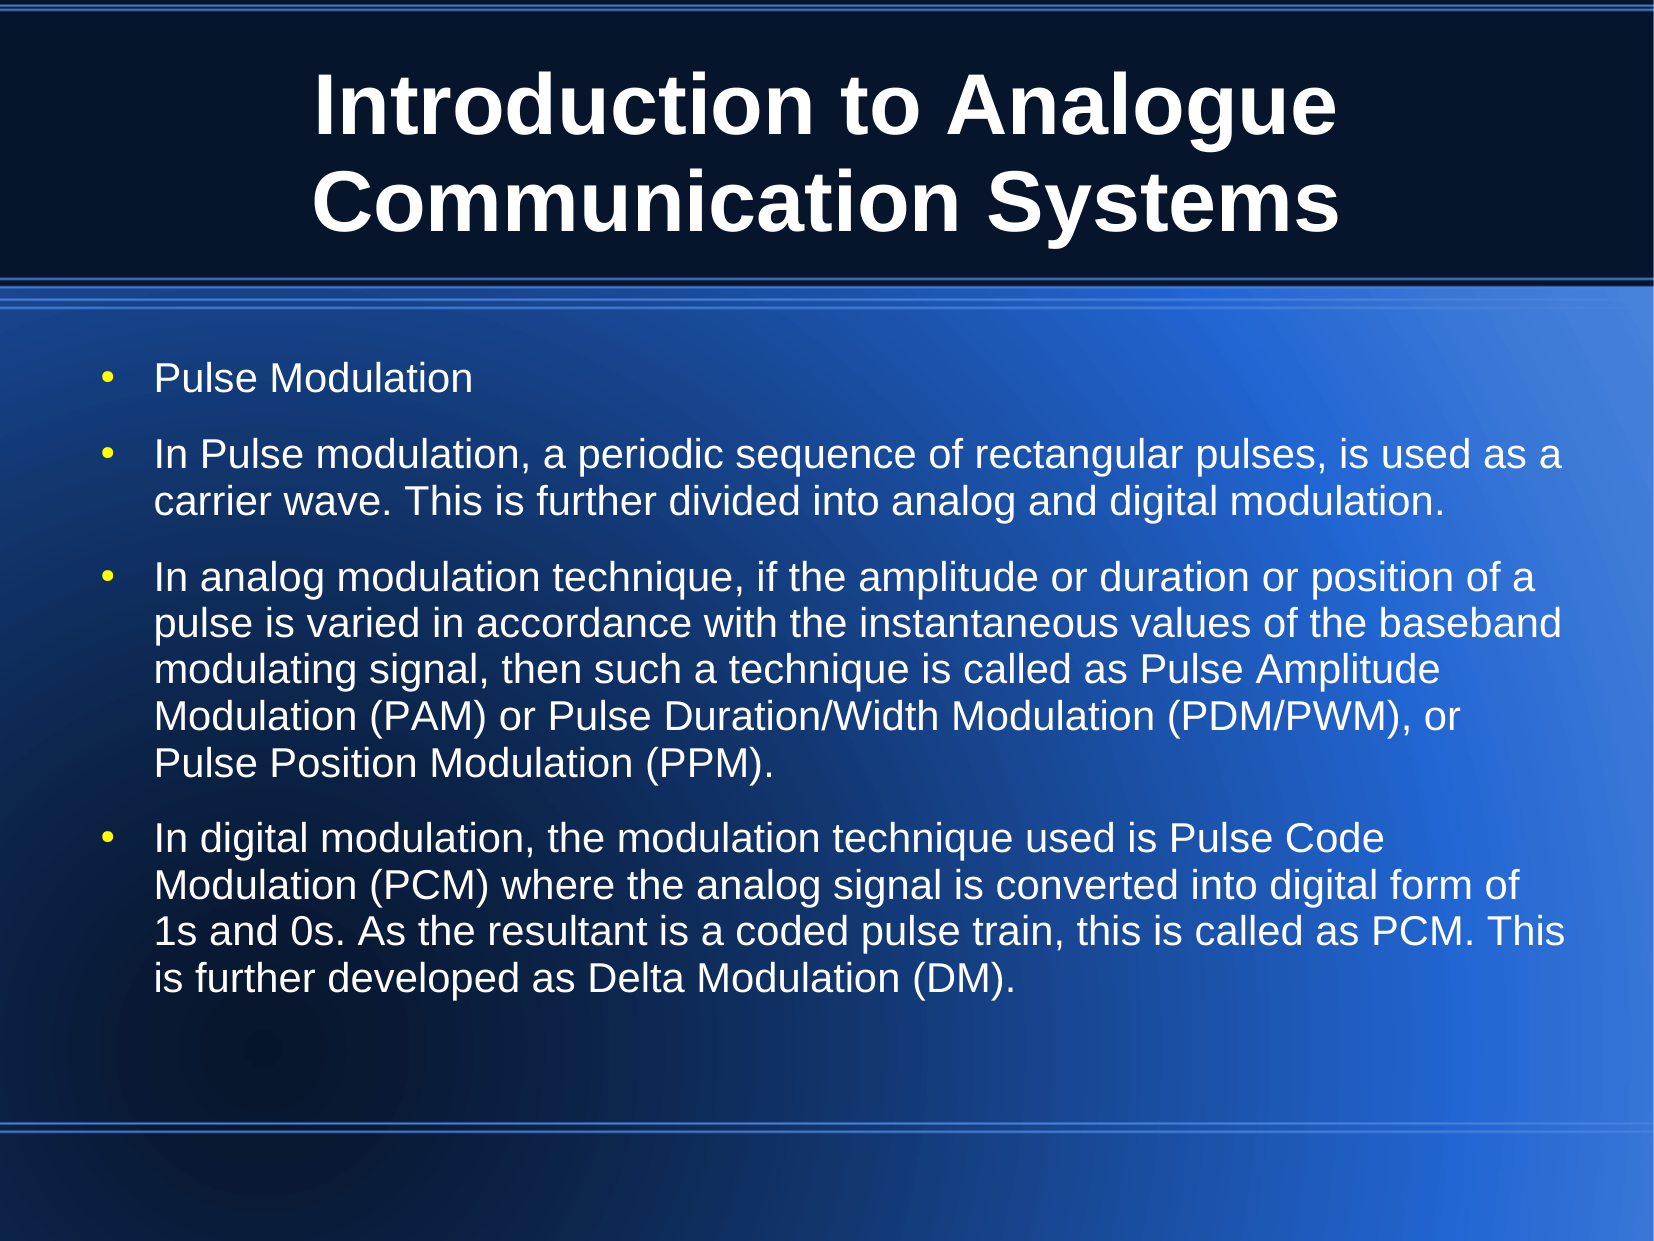

# Introduction to Analogue Communication Systems
Pulse Modulation
In Pulse modulation, a periodic sequence of rectangular pulses, is used as a carrier wave. This is further divided into analog and digital modulation.
In analog modulation technique, if the amplitude or duration or position of a pulse is varied in accordance with the instantaneous values of the baseband modulating signal, then such a technique is called as Pulse Amplitude Modulation (PAM) or Pulse Duration/Width Modulation (PDM/PWM), or Pulse Position Modulation (PPM).
In digital modulation, the modulation technique used is Pulse Code Modulation (PCM) where the analog signal is converted into digital form of 1s and 0s. As the resultant is a coded pulse train, this is called as PCM. This is further developed as Delta Modulation (DM).